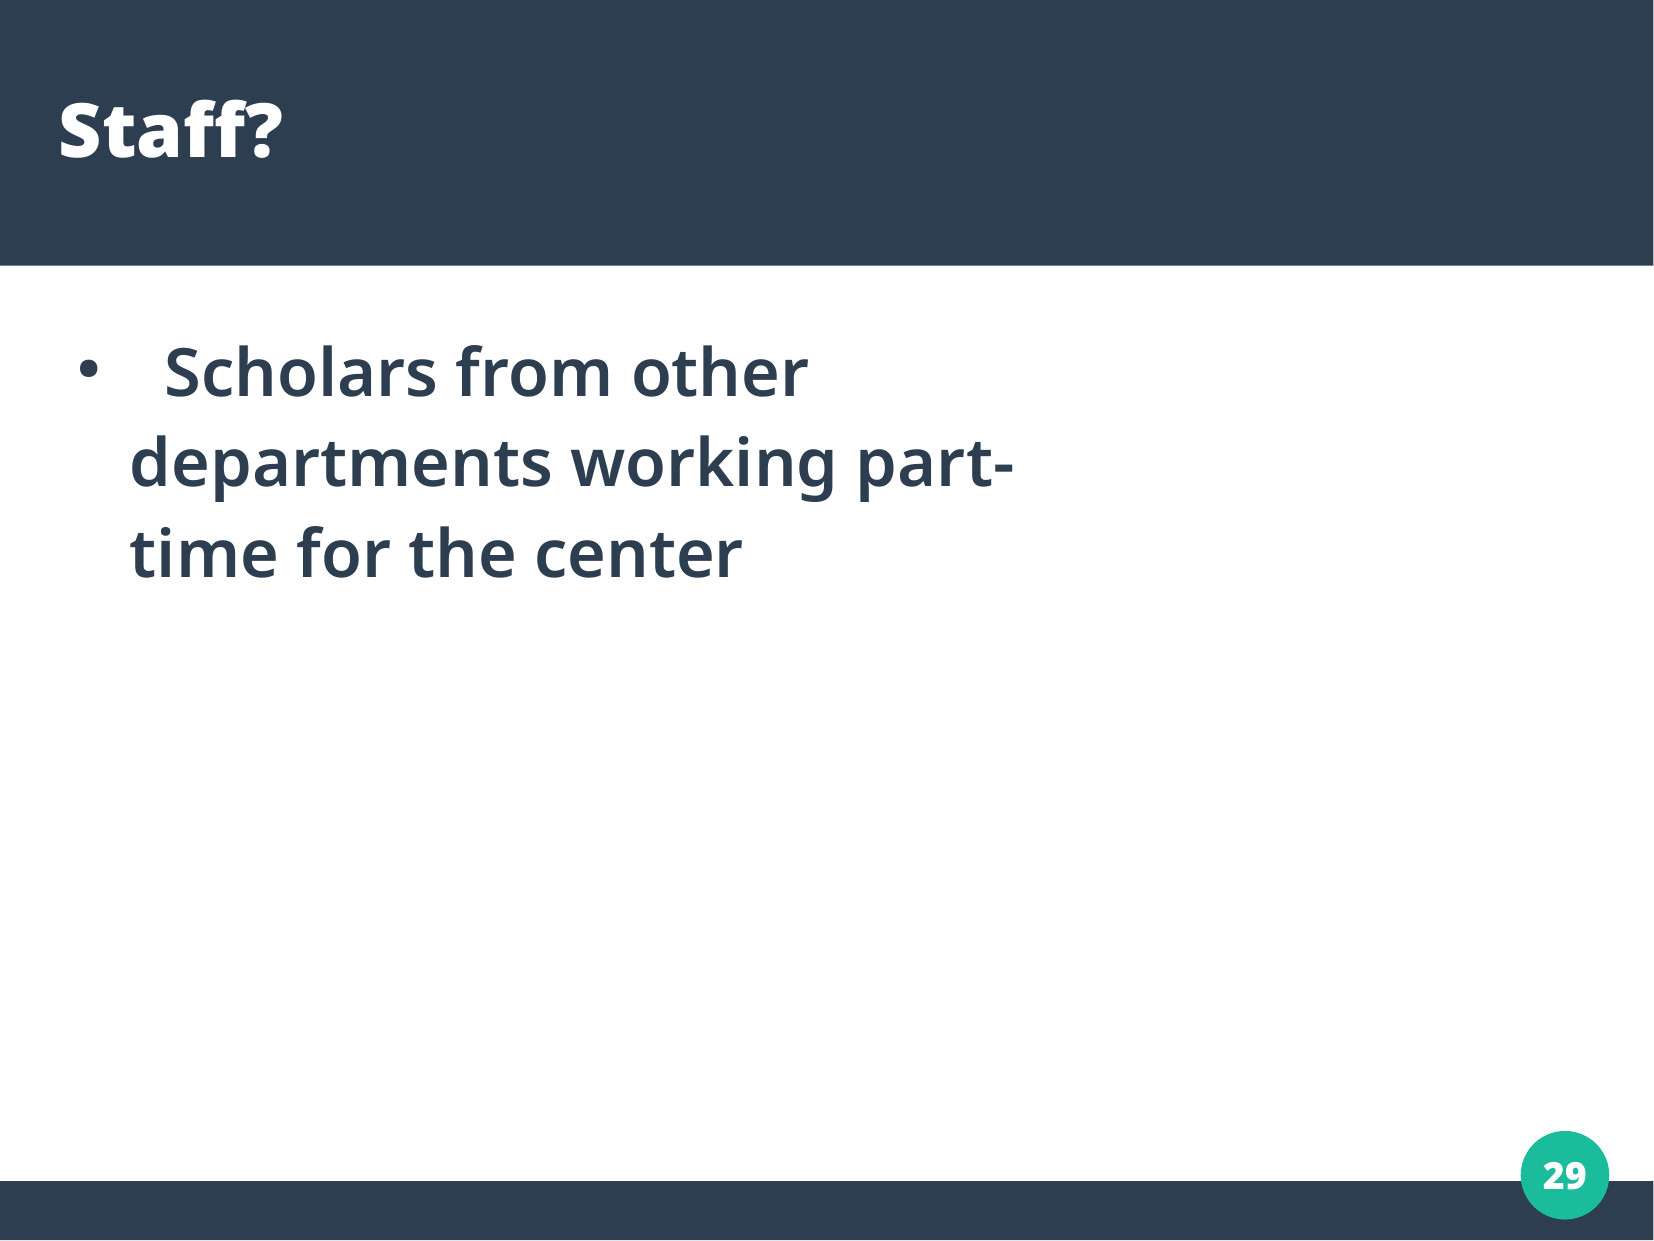

# Staff?
 Scholars from other departments working part-time for the center
29